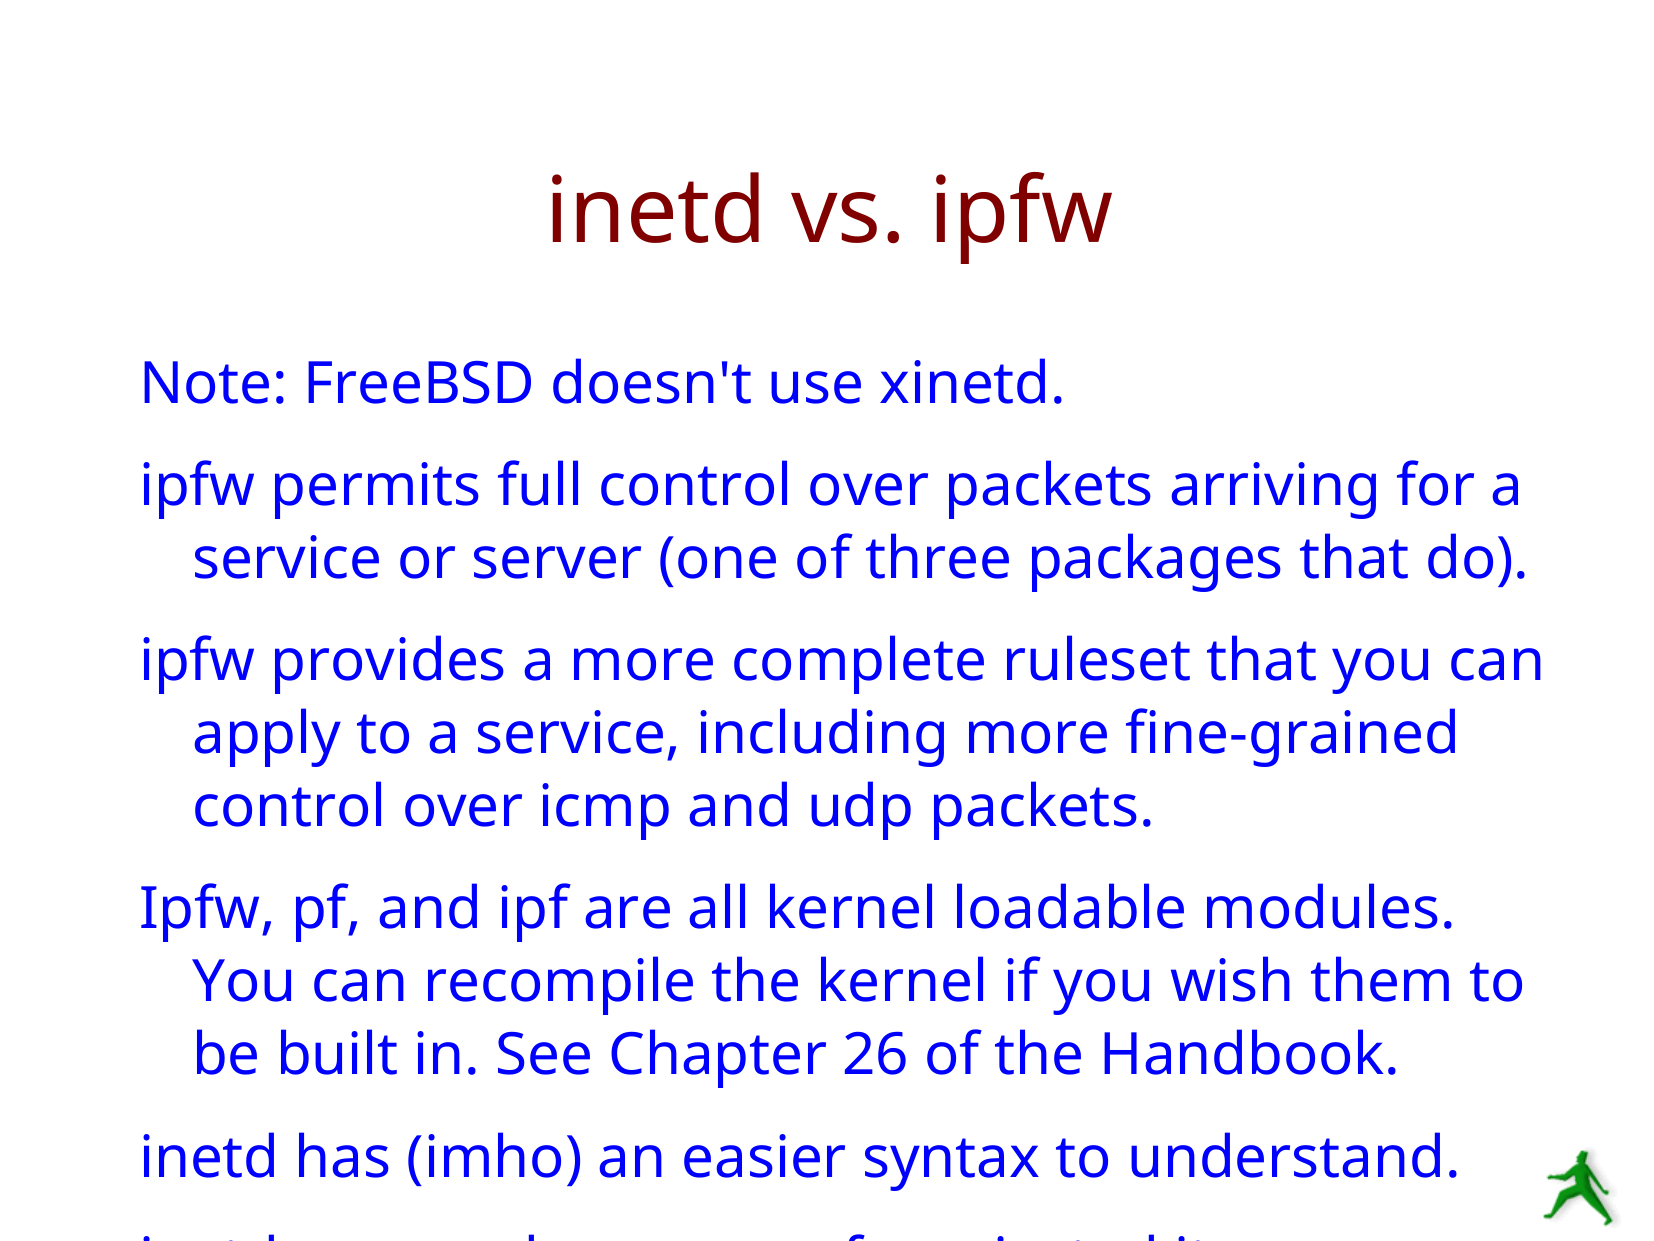

# inetd vs. ipfw
Note: FreeBSD doesn't use xinetd.
ipfw permits full control over packets arriving for a service or server (one of three packages that do).
ipfw provides a more complete ruleset that you can apply to a service, including more fine-grained control over icmp and udp packets.
Ipfw, pf, and ipf are all kernel loadable modules. You can recompile the kernel if you wish them to be built in. See Chapter 26 of the Handbook.
inetd has (imho) an easier syntax to understand.
inetd can send messages for rejected items.